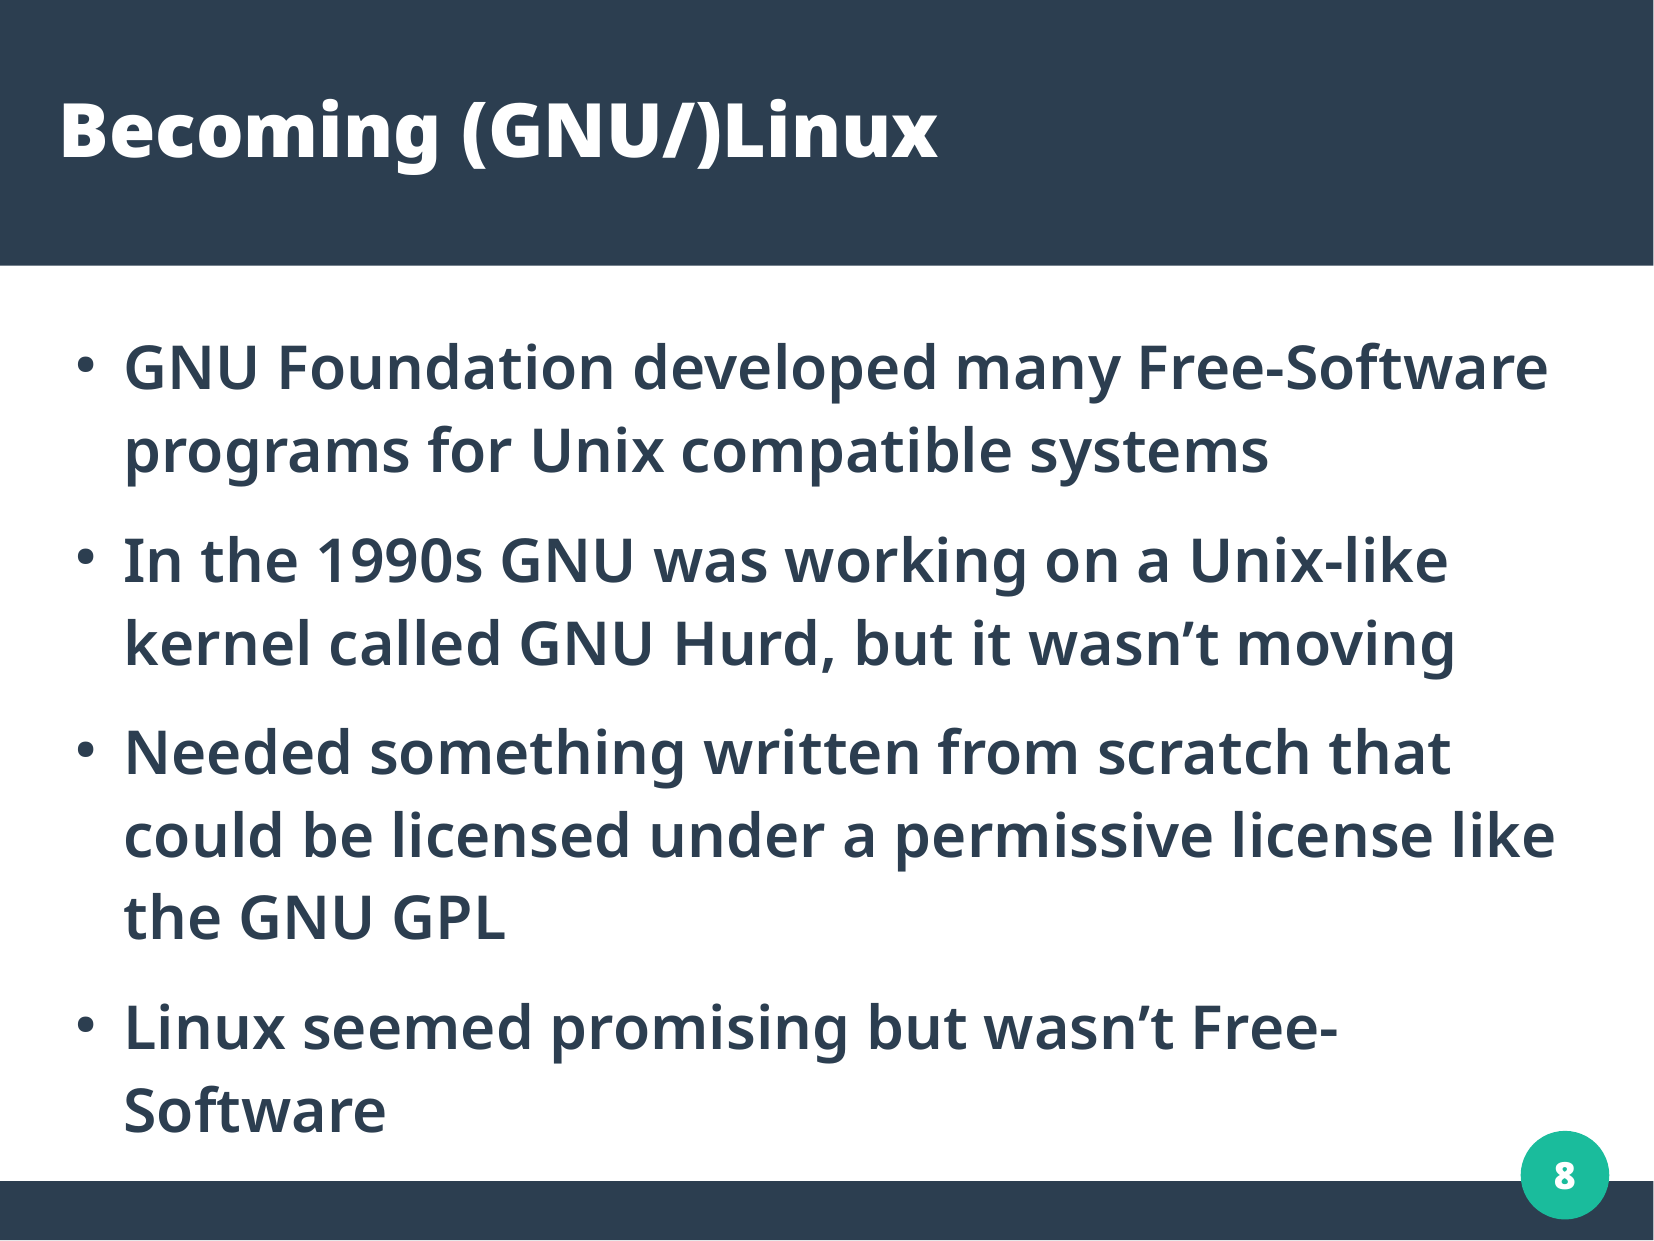

# Becoming (GNU/)Linux
GNU Foundation developed many Free-Software programs for Unix compatible systems
In the 1990s GNU was working on a Unix-like kernel called GNU Hurd, but it wasn’t moving
Needed something written from scratch that could be licensed under a permissive license like the GNU GPL
Linux seemed promising but wasn’t Free-Software
8